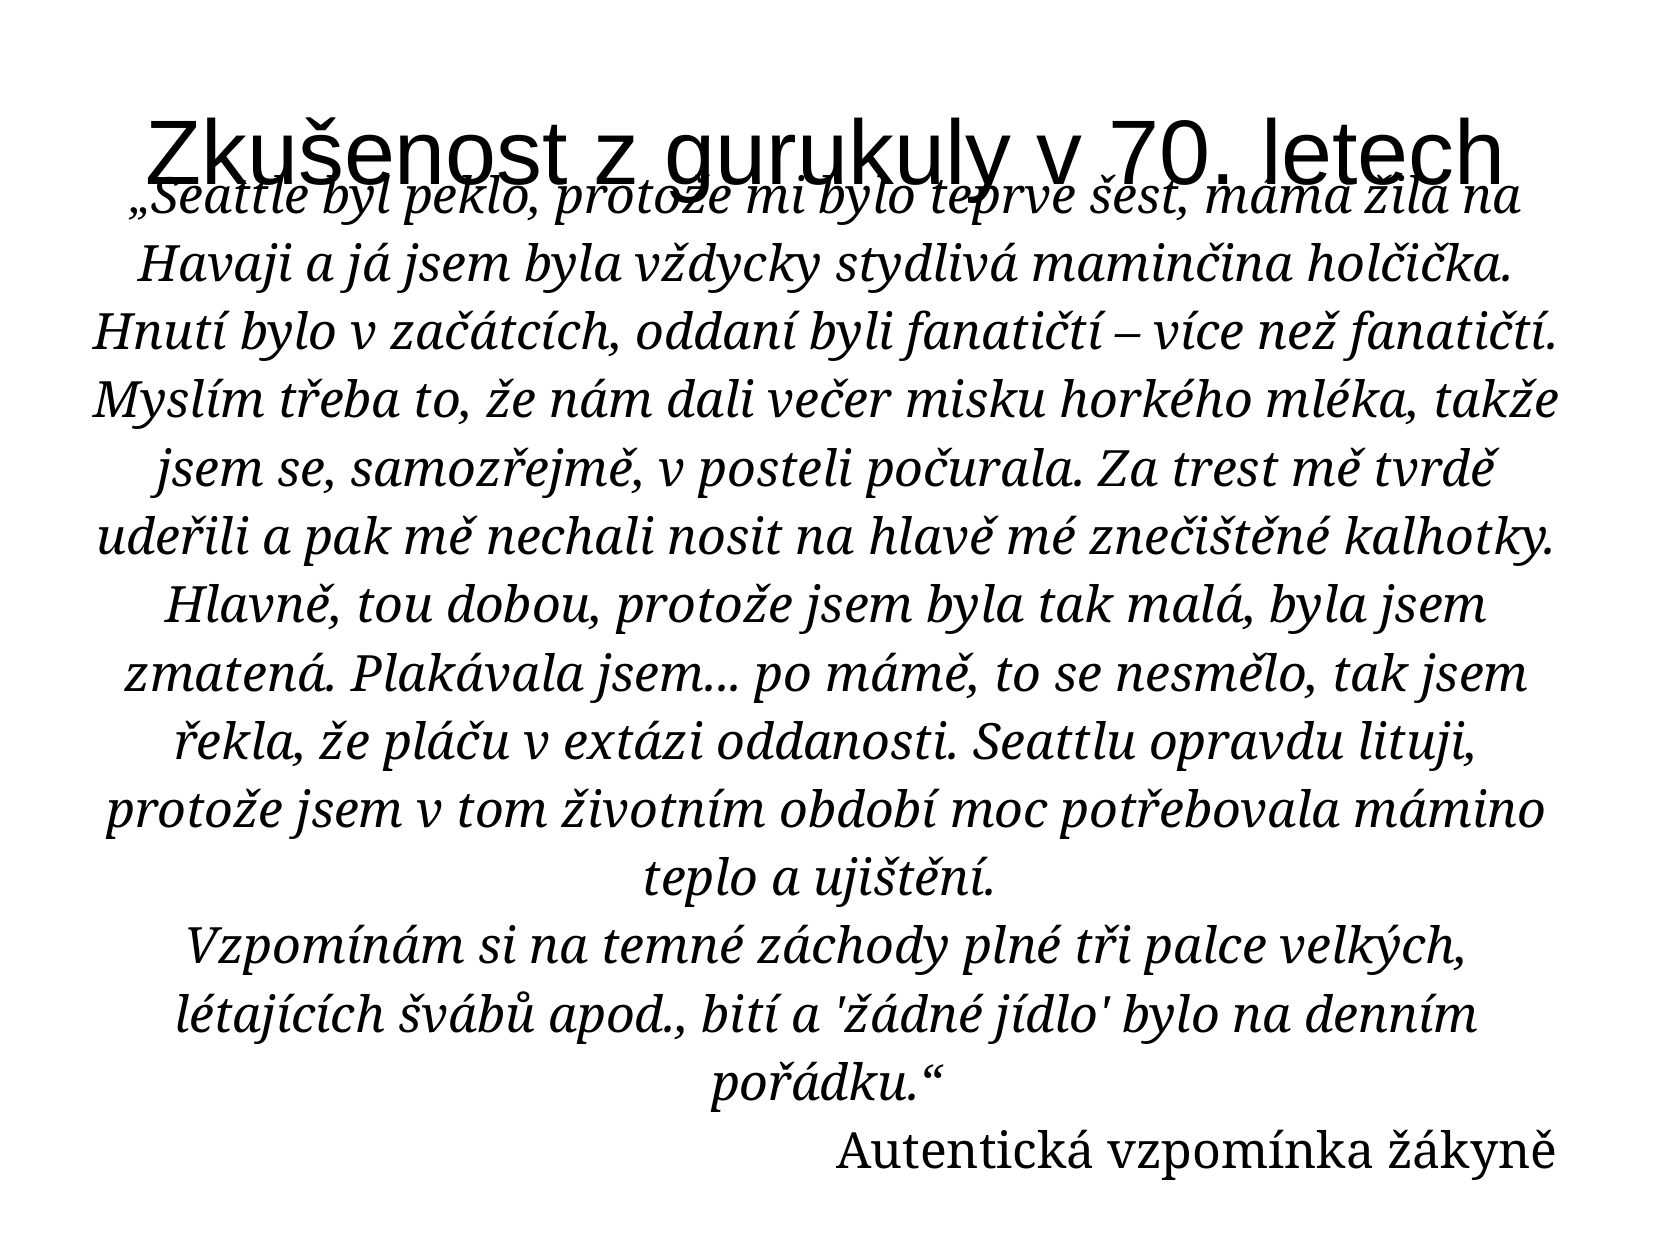

# Zkušenost z gurukuly v 70. letech
„Seattle byl peklo, protože mi bylo teprve šest, máma žila na Havaji a já jsem byla vždycky stydlivá maminčina holčička. Hnutí bylo v začátcích, oddaní byli fanatičtí – více než fanatičtí. Myslím třeba to, že nám dali večer misku horkého mléka, takže jsem se, samozřejmě, v posteli počurala. Za trest mě tvrdě udeřili a pak mě nechali nosit na hlavě mé znečištěné kalhotky. Hlavně, tou dobou, protože jsem byla tak malá, byla jsem zmatená. Plakávala jsem... po mámě, to se nesmělo, tak jsem řekla, že pláču v extázi oddanosti. Seattlu opravdu lituji, protože jsem v tom životním období moc potřebovala mámino teplo a ujištění.
Vzpomínám si na temné záchody plné tři palce velkých, létajících švábů apod., bití a 'žádné jídlo' bylo na denním pořádku.“
Autentická vzpomínka žákyně